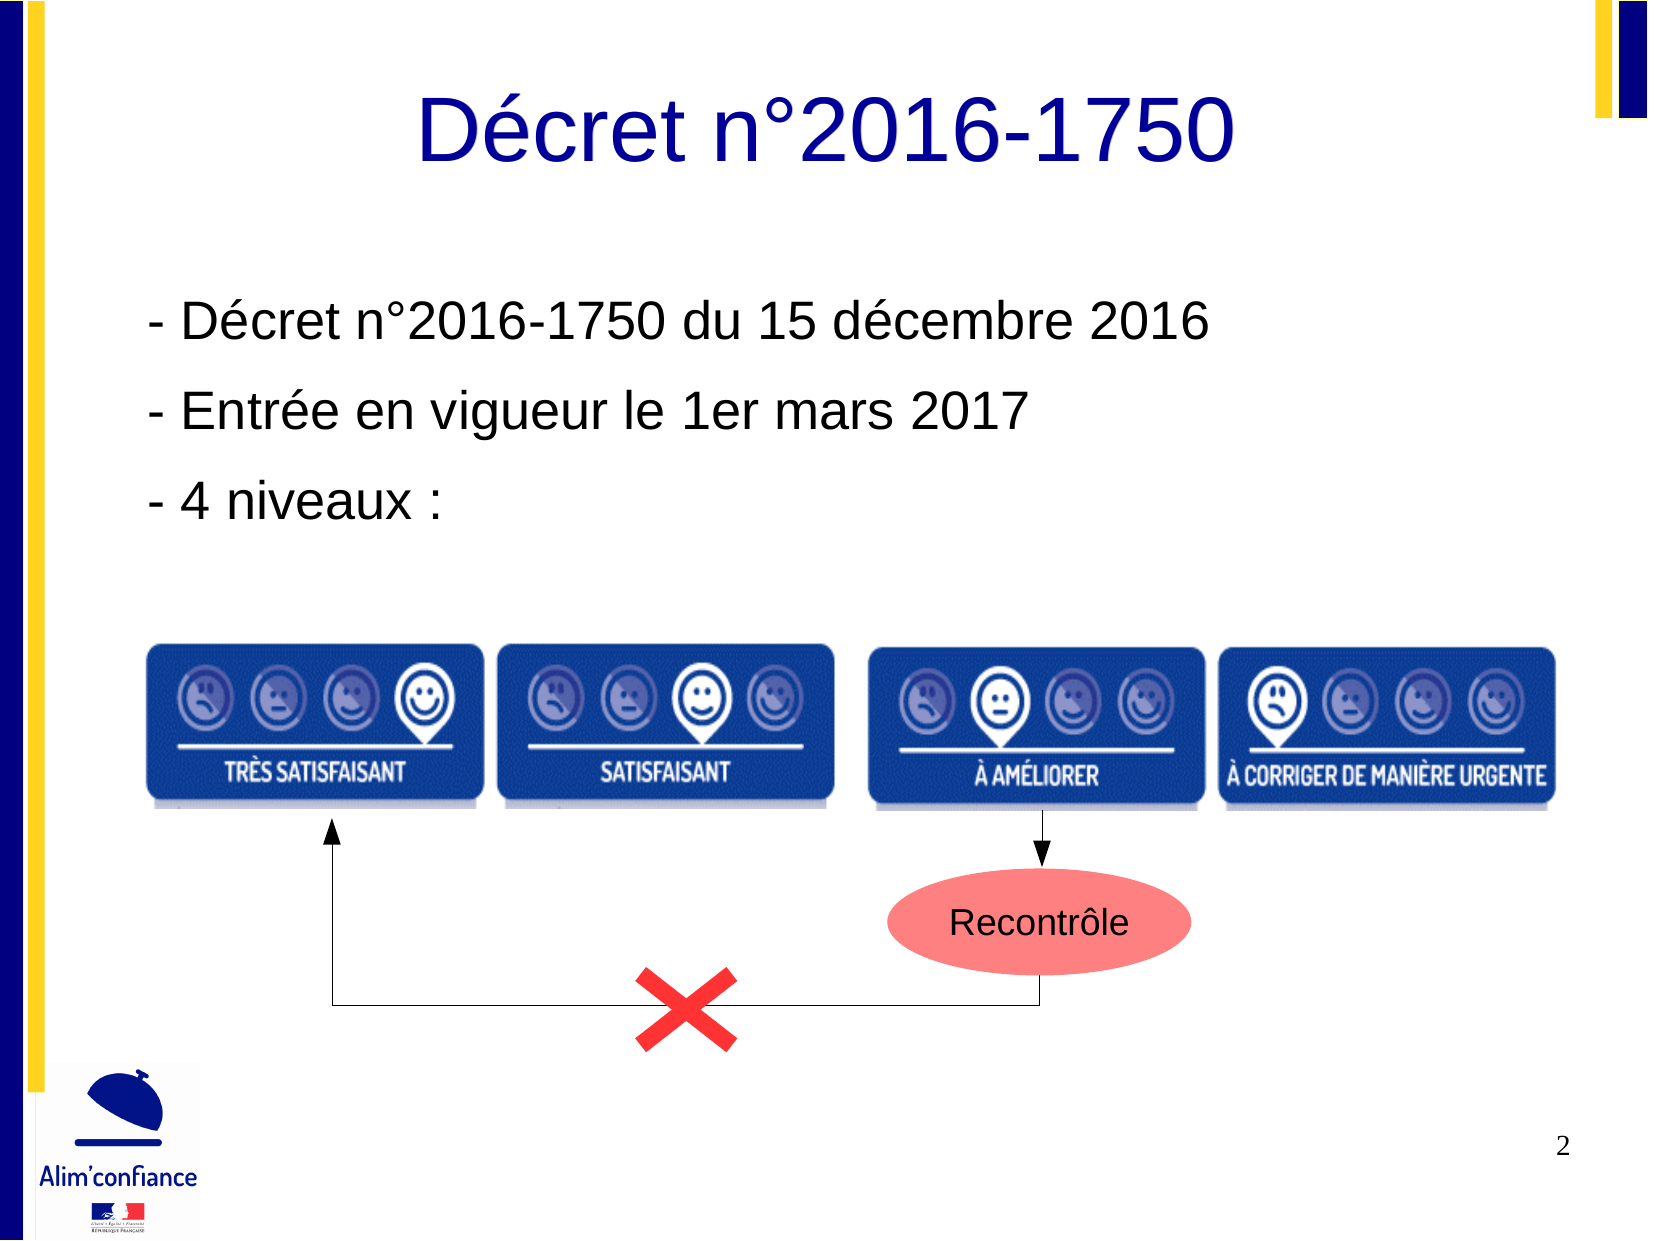

# Décret n°2016-1750
- Décret n°2016-1750 du 15 décembre 2016
- Entrée en vigueur le 1er mars 2017
- 4 niveaux :
Recontrôle
2